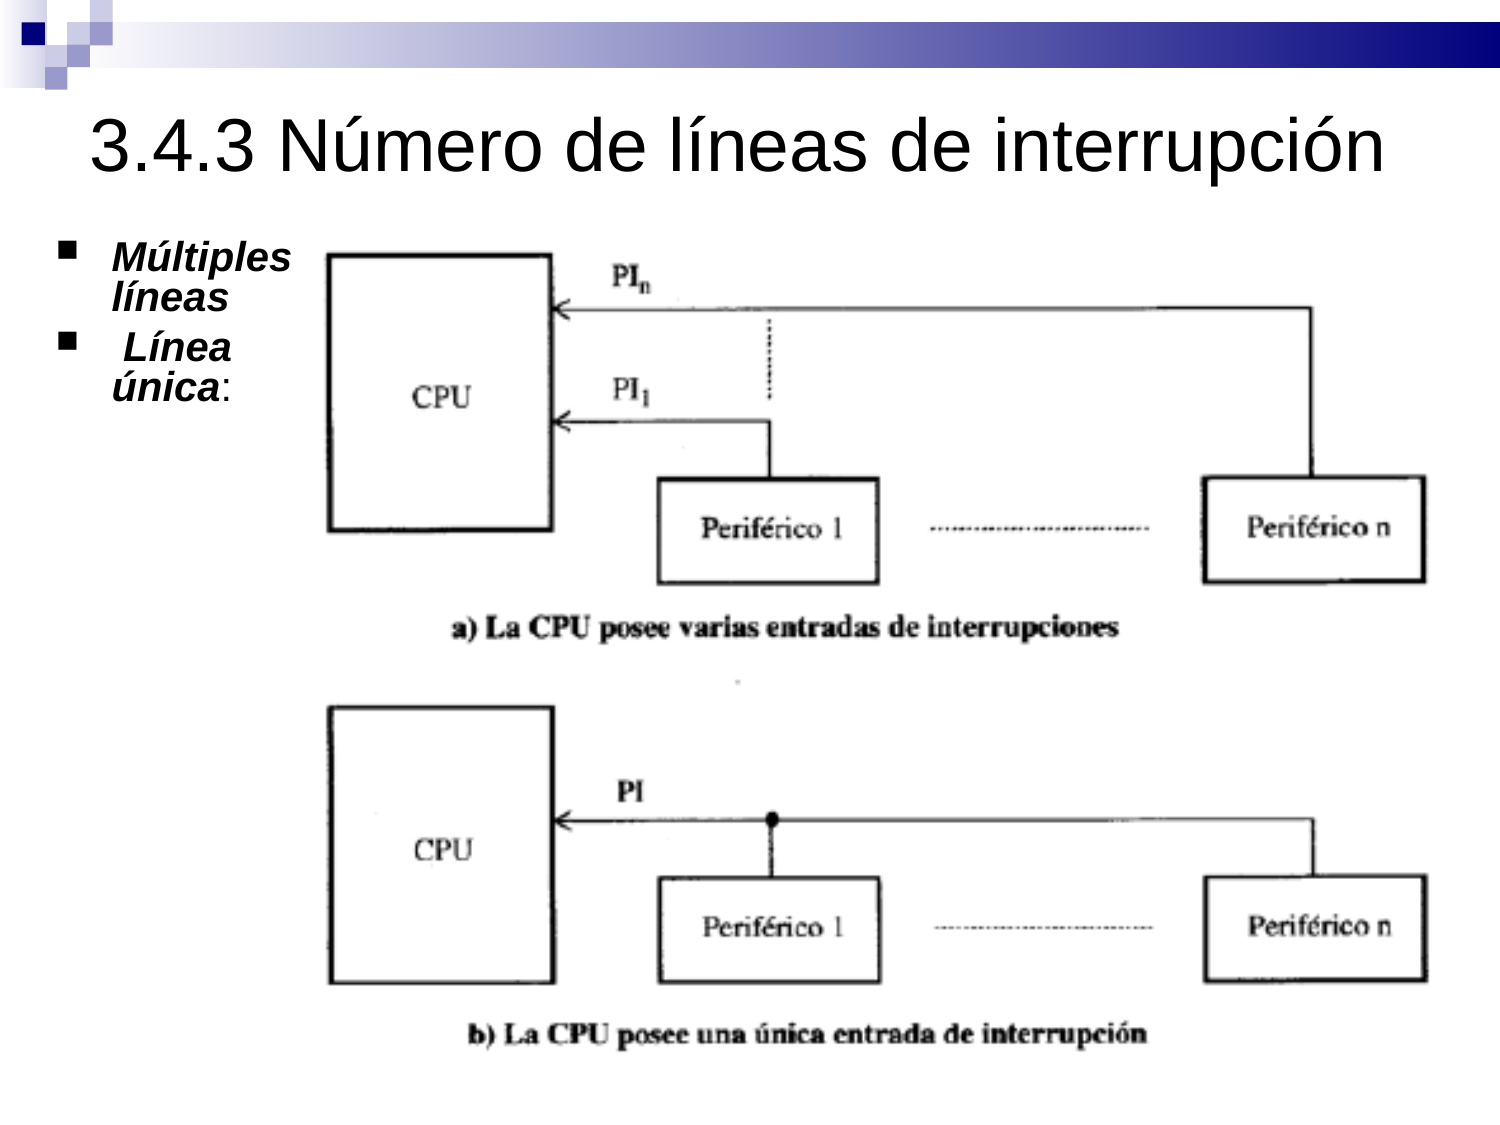

# 3.4.3 Número de líneas de interrupción
Múltiples líneas
 Línea única: